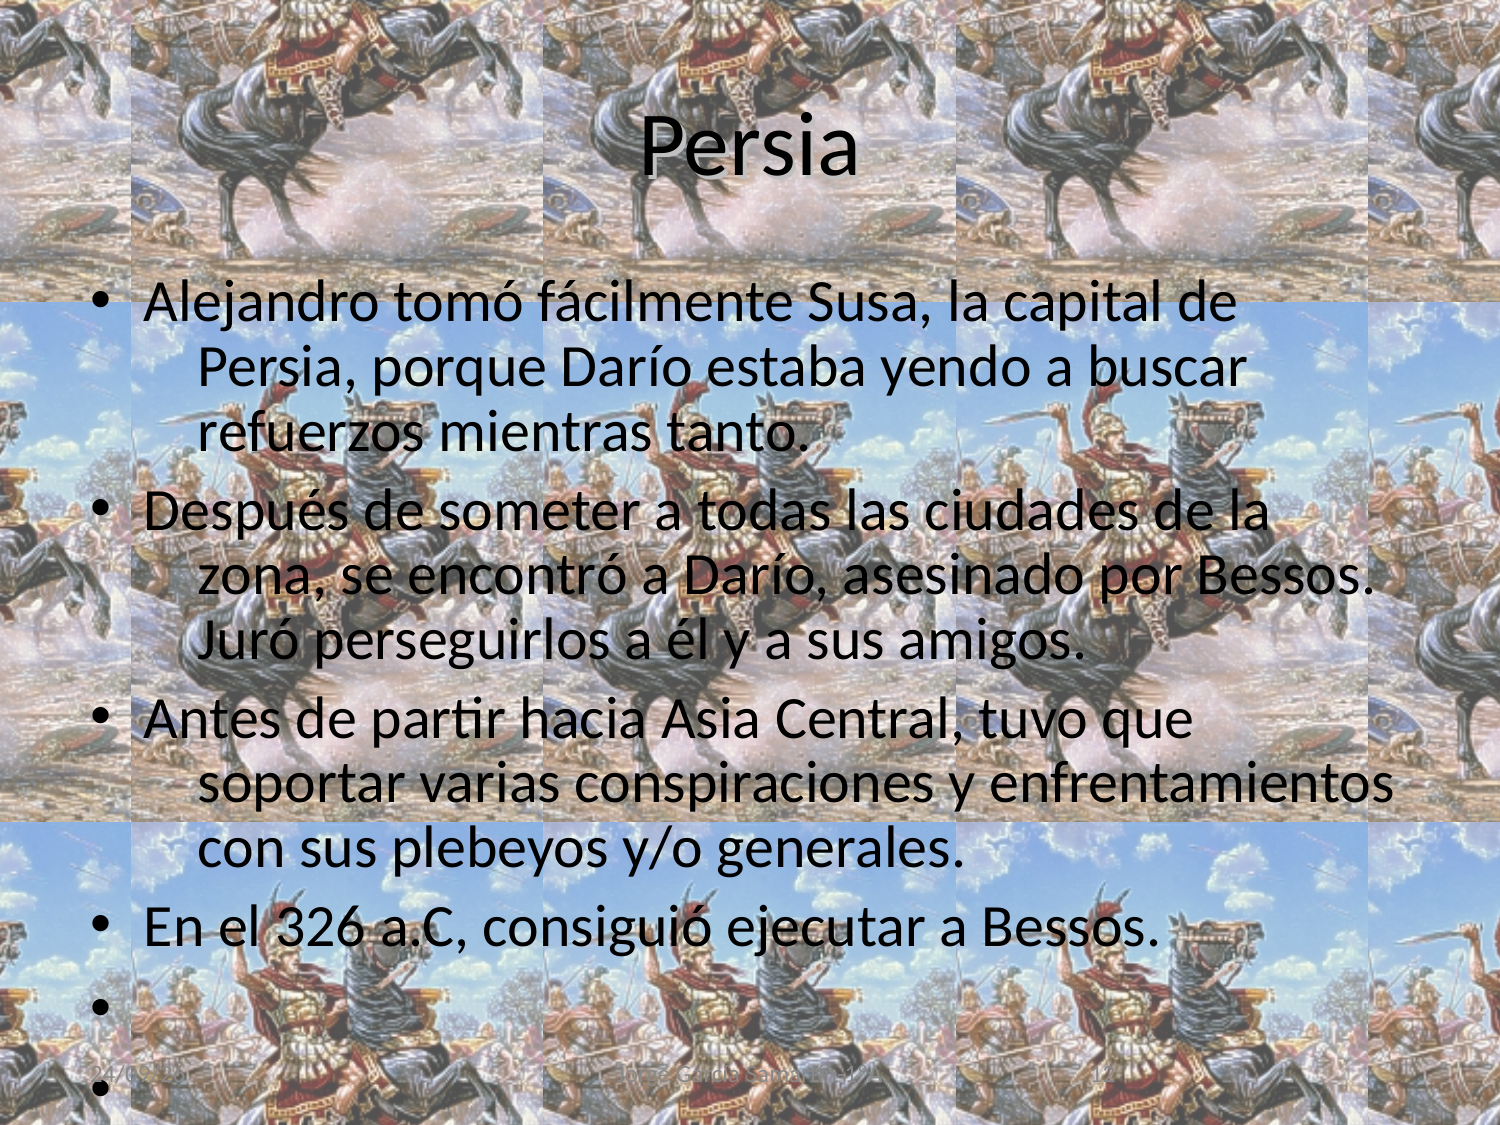

# Persia
Alejandro tomó fácilmente Susa, la capital de Persia, porque Darío estaba yendo a buscar refuerzos mientras tanto.
Después de someter a todas las ciudades de la zona, se encontró a Darío, asesinado por Bessos. Juró perseguirlos a él y a sus amigos.
Antes de partir hacia Asia Central, tuvo que soportar varias conspiraciones y enfrentamientos con sus plebeyos y/o generales.
En el 326 a.C, consiguió ejecutar a Bessos.
Jorge García Samartín-1ºA